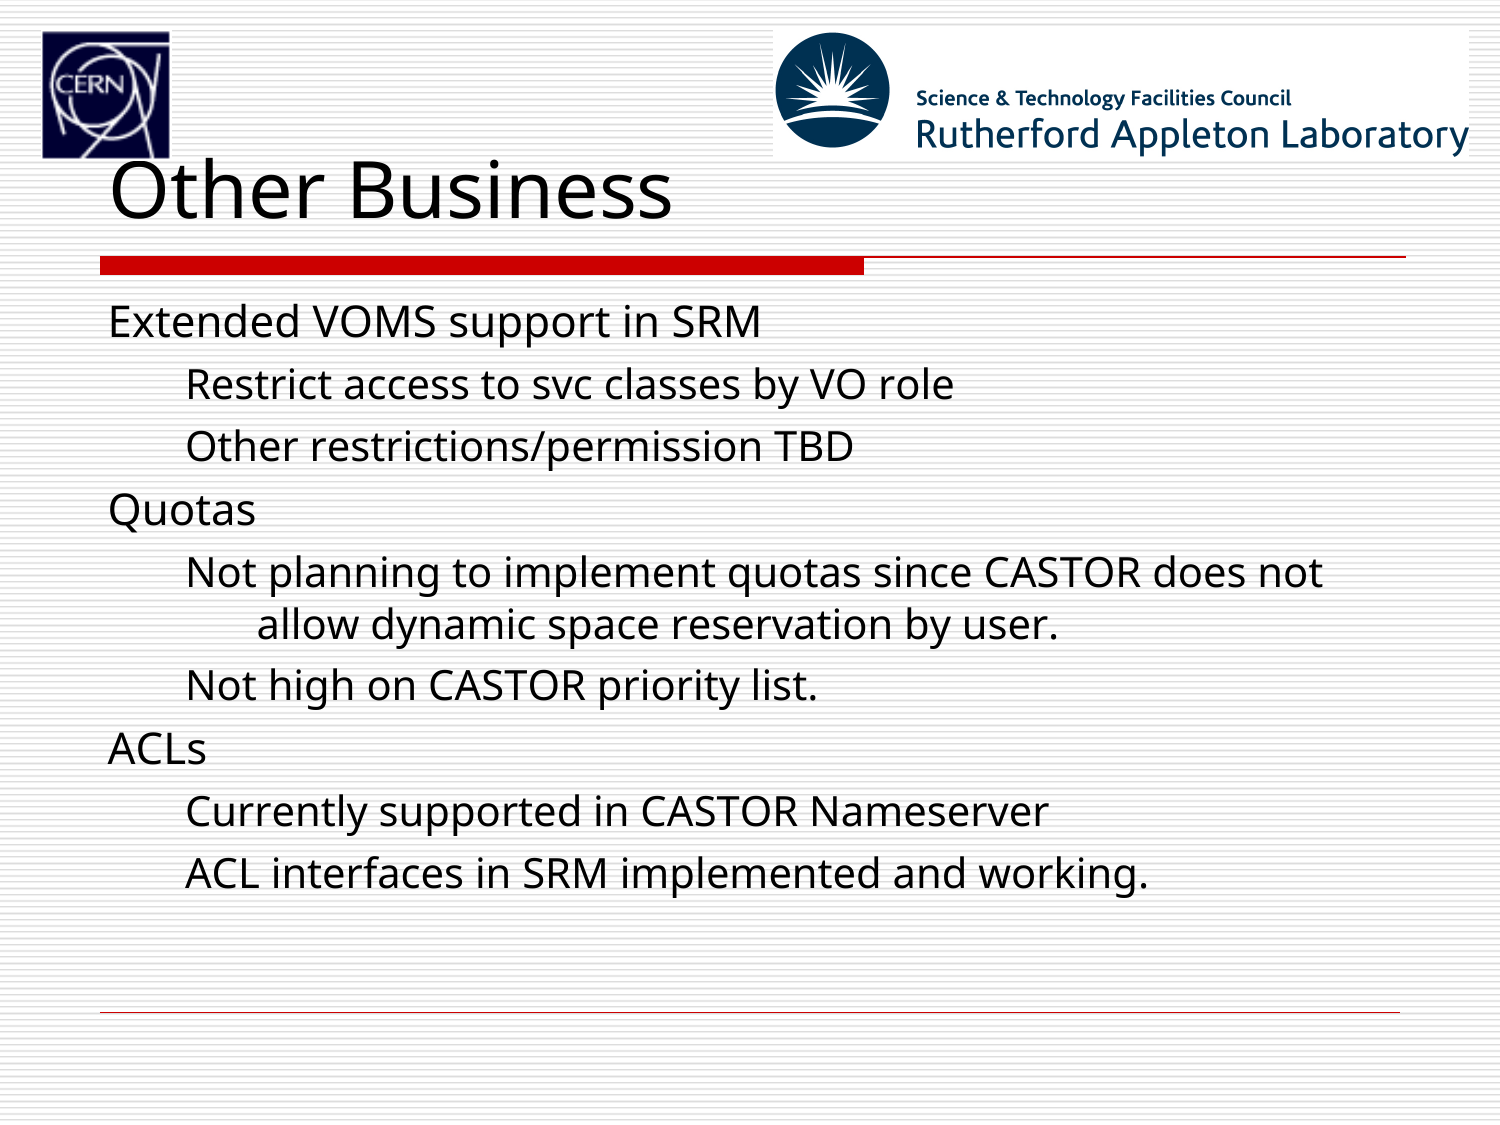

# Other Business
Extended VOMS support in SRM
Restrict access to svc classes by VO role
Other restrictions/permission TBD
Quotas
Not planning to implement quotas since CASTOR does not allow dynamic space reservation by user.
Not high on CASTOR priority list.
ACLs
Currently supported in CASTOR Nameserver
ACL interfaces in SRM implemented and working.